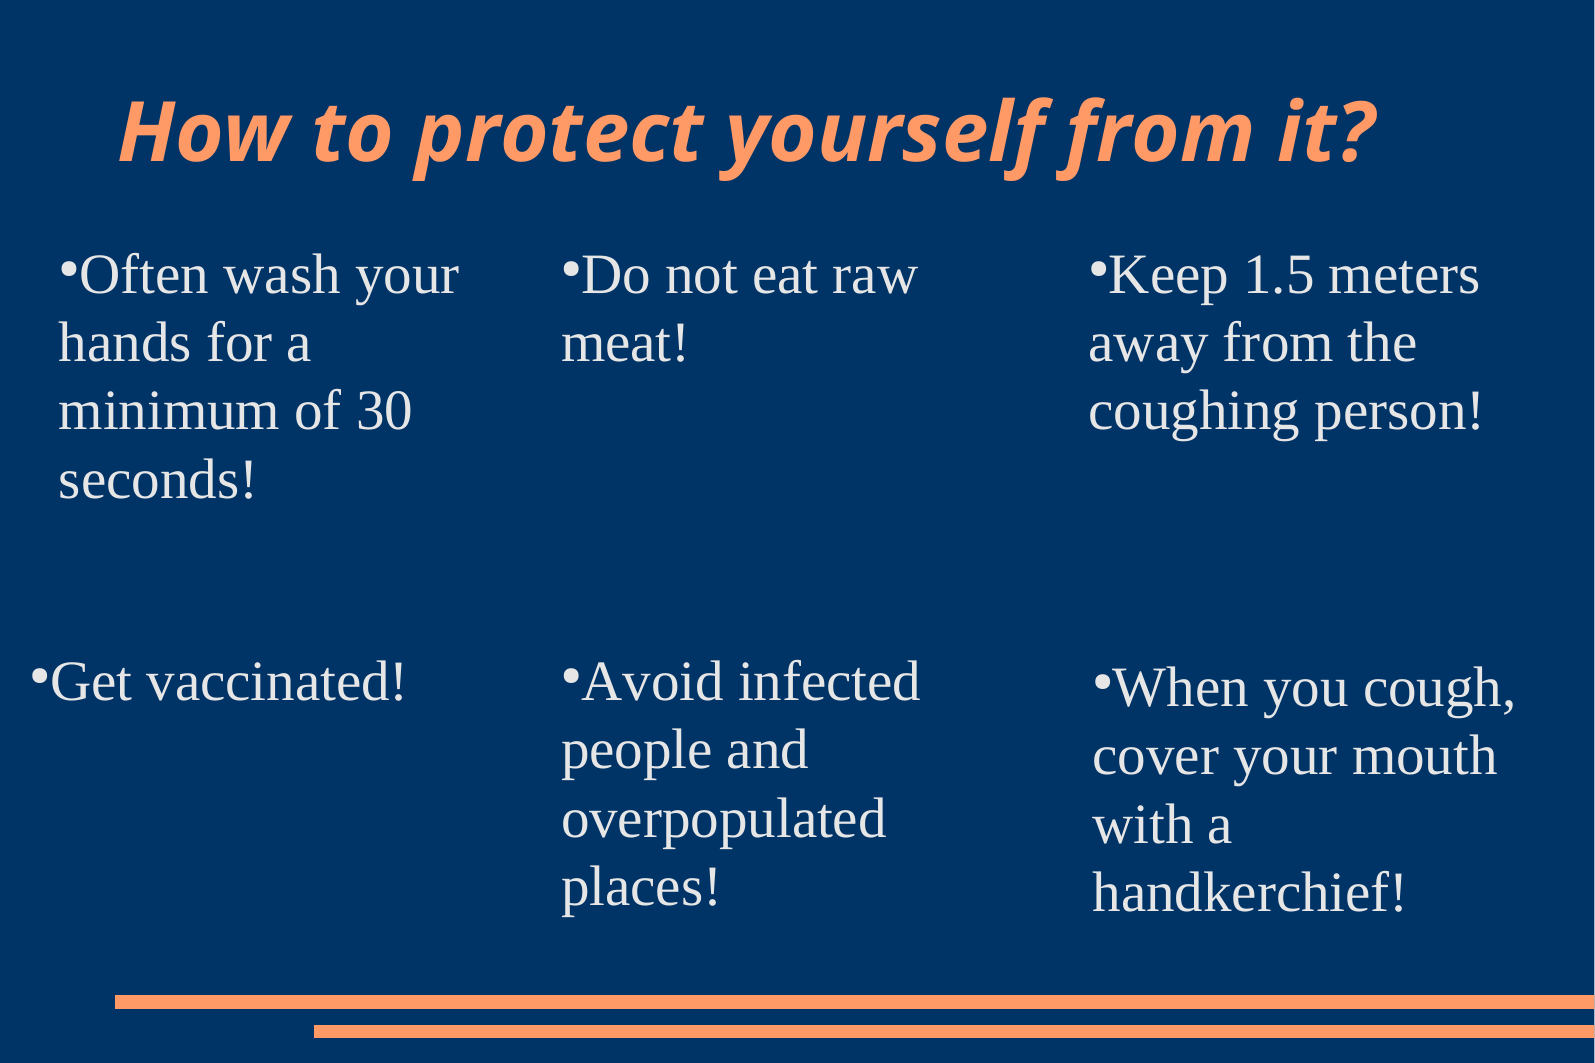

# How to protect yourself from it?
Often wash your hands for a minimum of 30 seconds!
Do not eat raw meat!
Keep 1.5 meters away from the coughing person!
Get vaccinated!
Avoid infected people and overpopulated places!
When you cough, cover your mouth with a handkerchief!